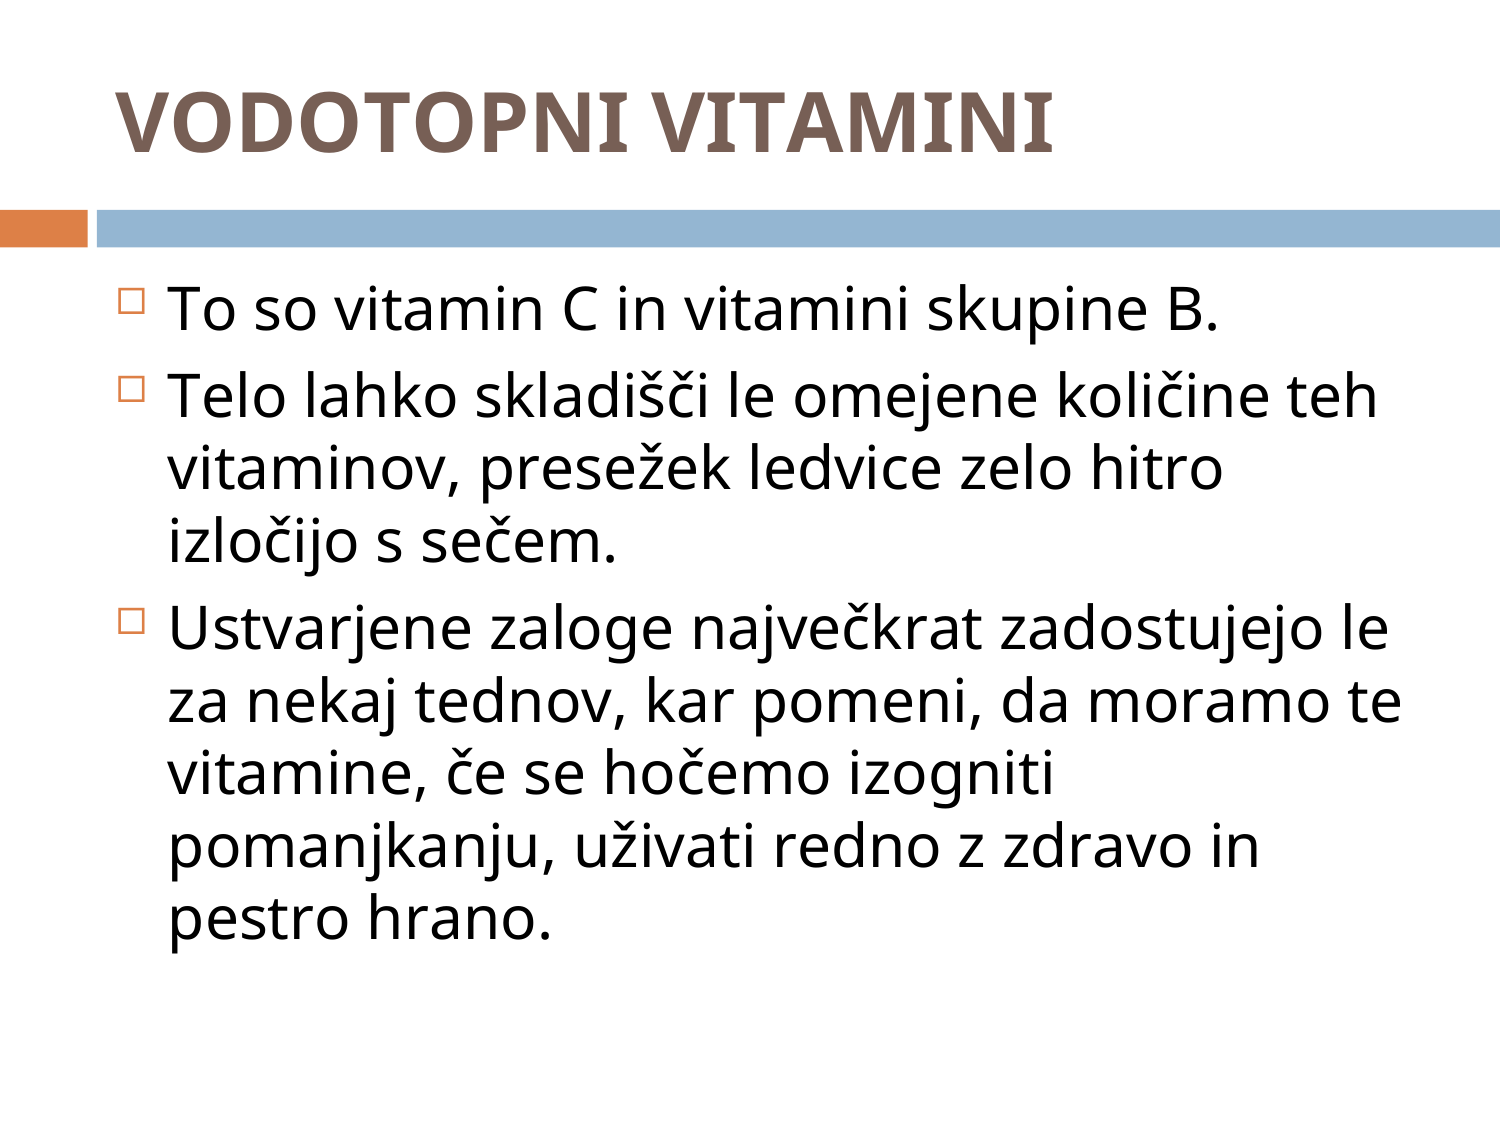

# VODOTOPNI VITAMINI
To so vitamin C in vitamini skupine B.
Telo lahko skladišči le omejene količine teh vitaminov, presežek ledvice zelo hitro izločijo s sečem.
Ustvarjene zaloge največkrat zadostujejo le za nekaj tednov, kar pomeni, da moramo te vitamine, če se hočemo izogniti pomanjkanju, uživati redno z zdravo in pestro hrano.